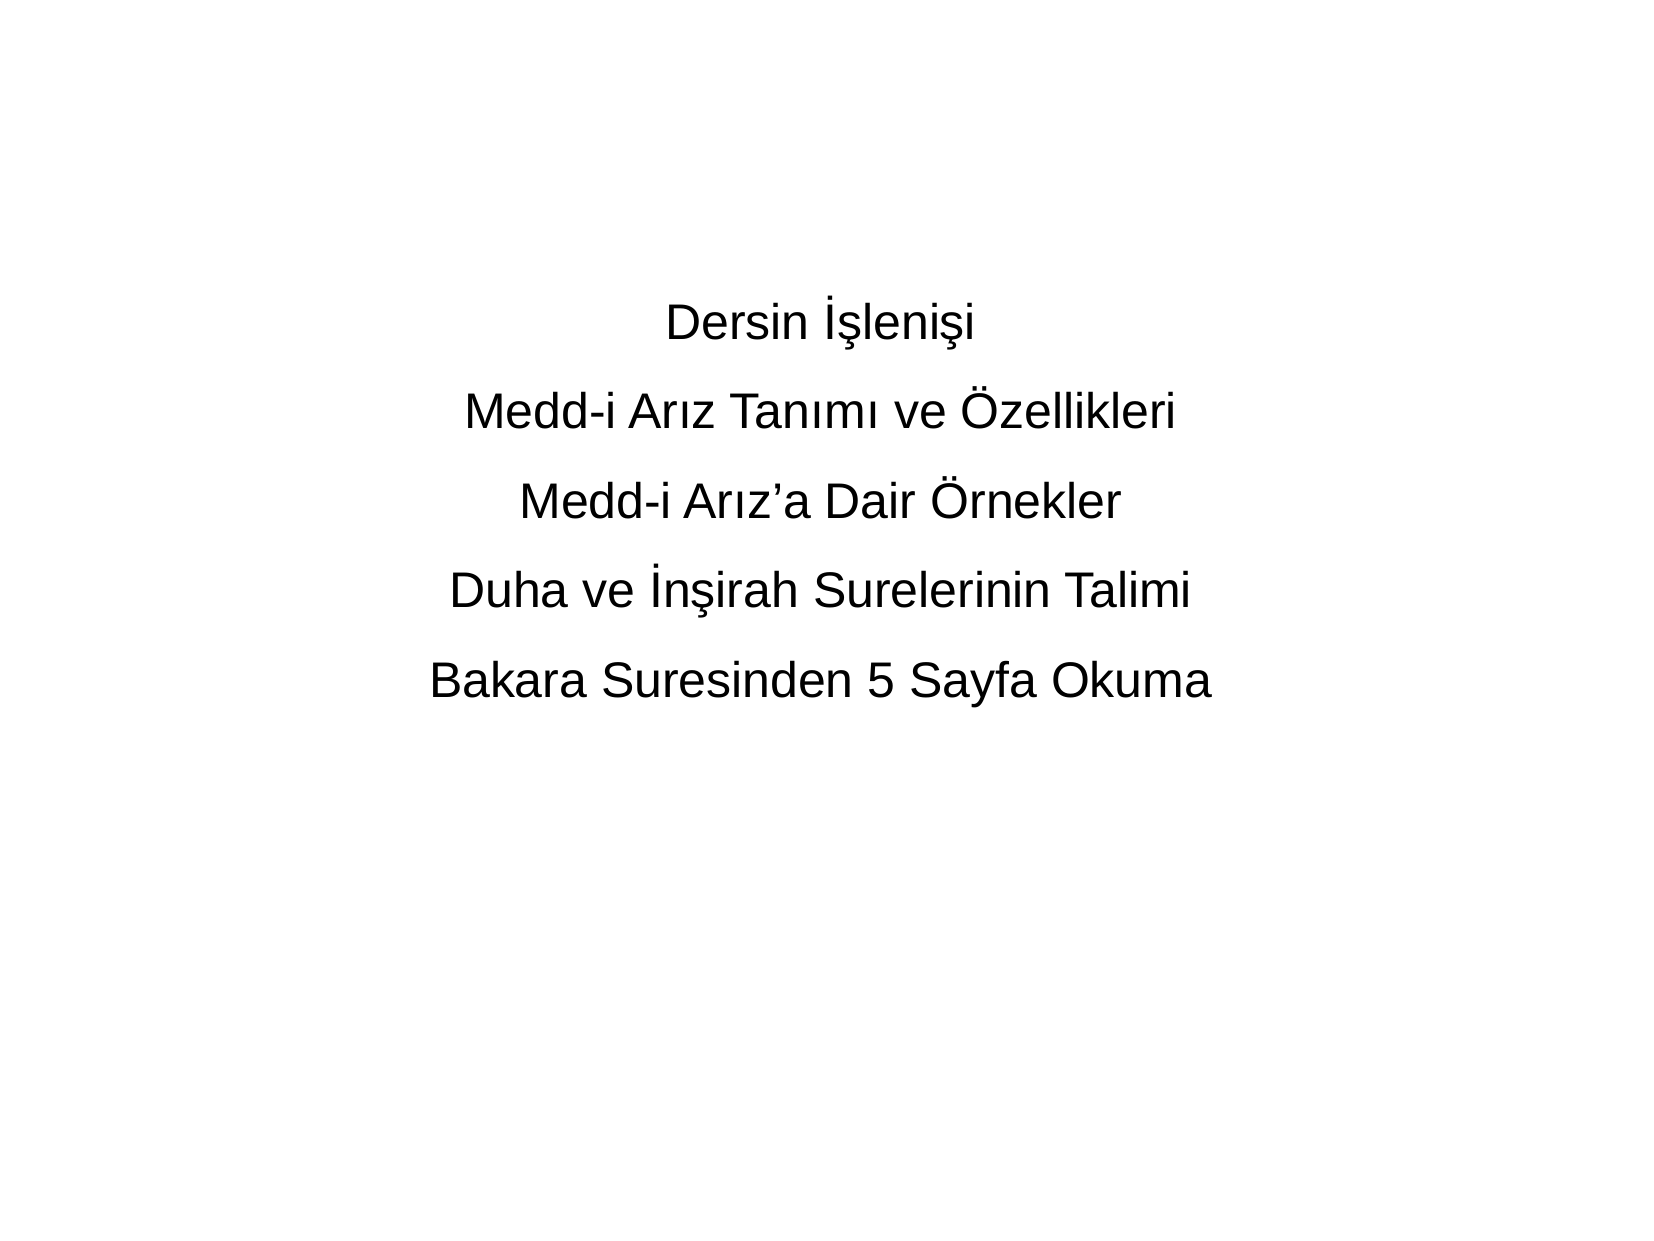

# Dersin İşlenişi
Medd-i Arız Tanımı ve Özellikleri
Medd-i Arız’a Dair Örnekler
Duha ve İnşirah Surelerinin Talimi
Bakara Suresinden 5 Sayfa Okuma